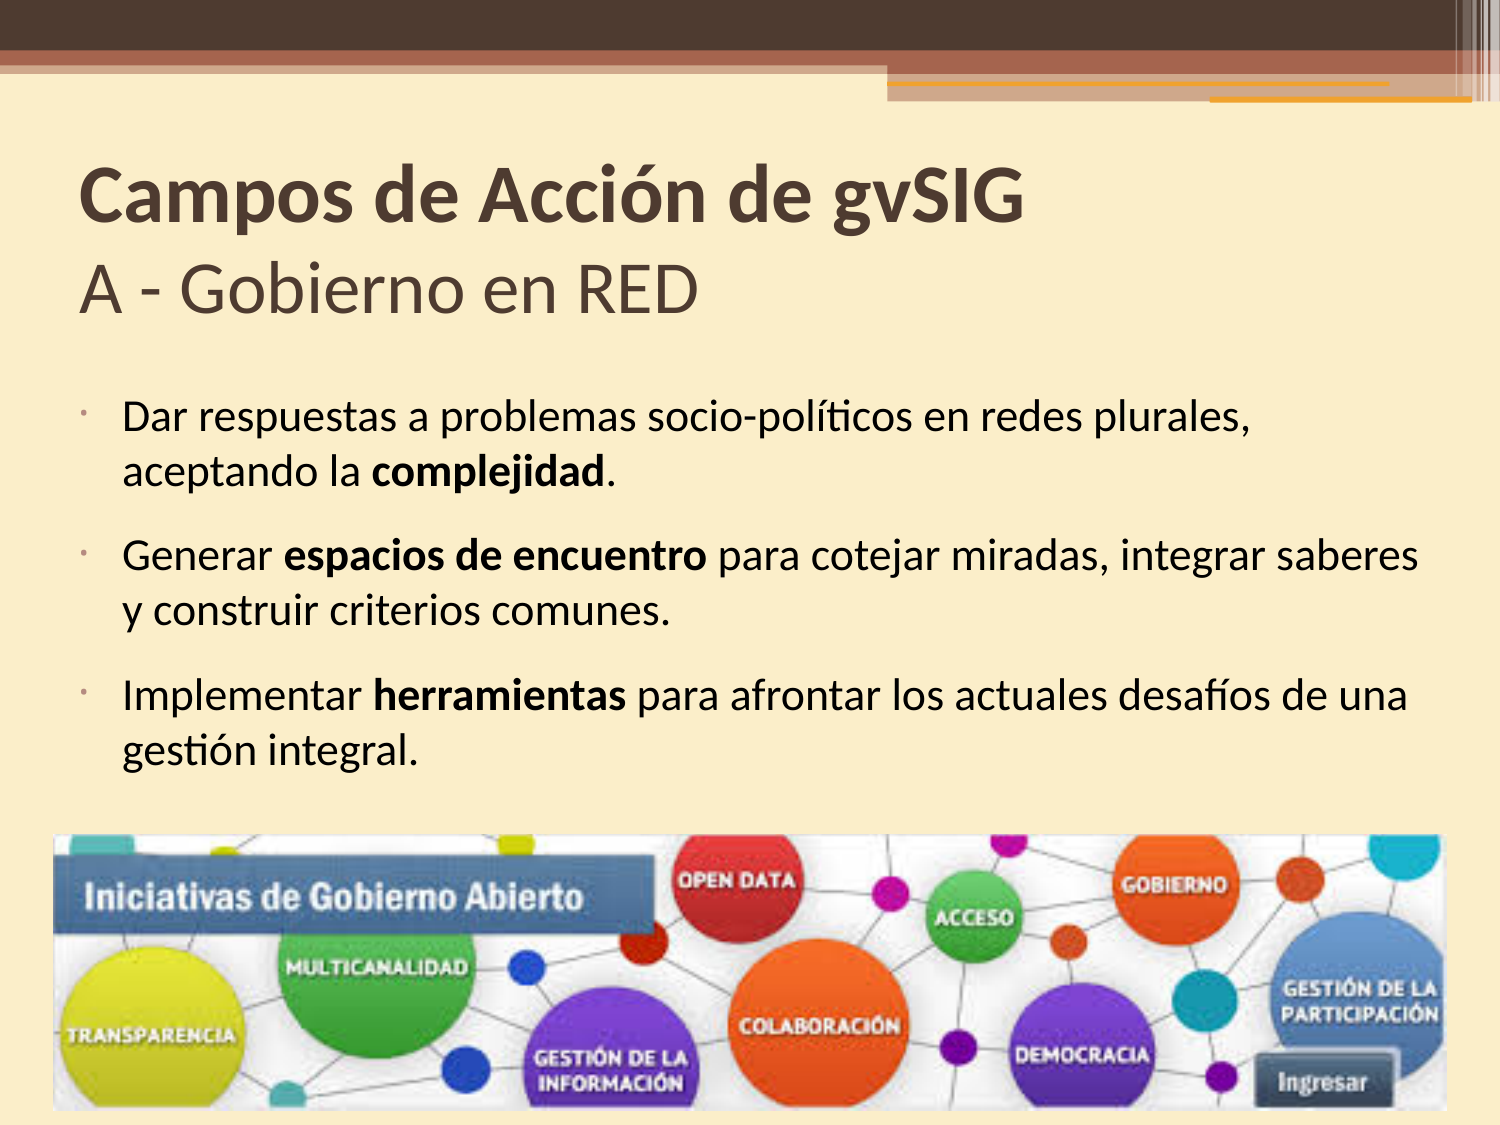

# Campos de Acción de gvSIG A - Gobierno en RED
Dar respuestas a problemas socio-políticos en redes plurales, aceptando la complejidad.
Generar espacios de encuentro para cotejar miradas, integrar saberes y construir criterios comunes.
Implementar herramientas para afrontar los actuales desafíos de una gestión integral.